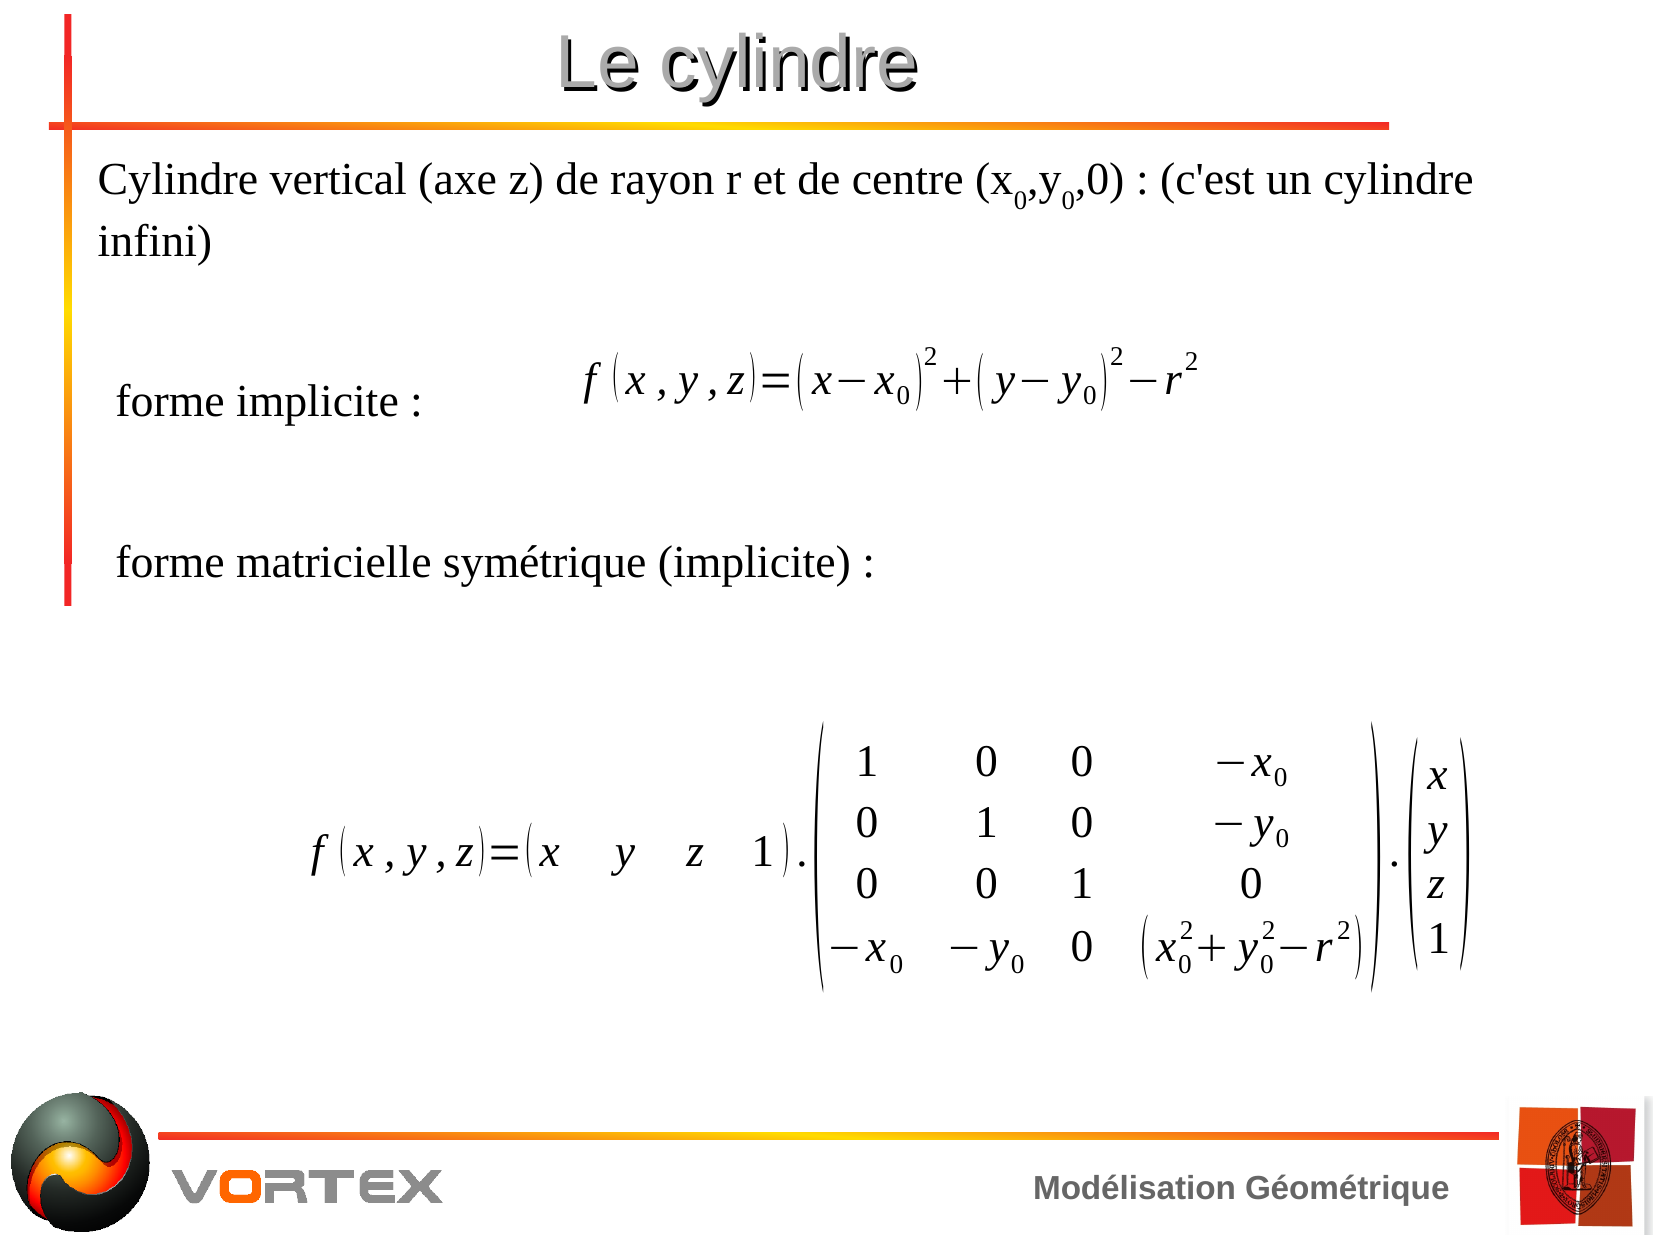

# Le cylindre
Cylindre vertical (axe z) de rayon r et de centre (x0,y0,0) : (c'est un cylindre infini)
forme implicite :
forme matricielle symétrique (implicite) :